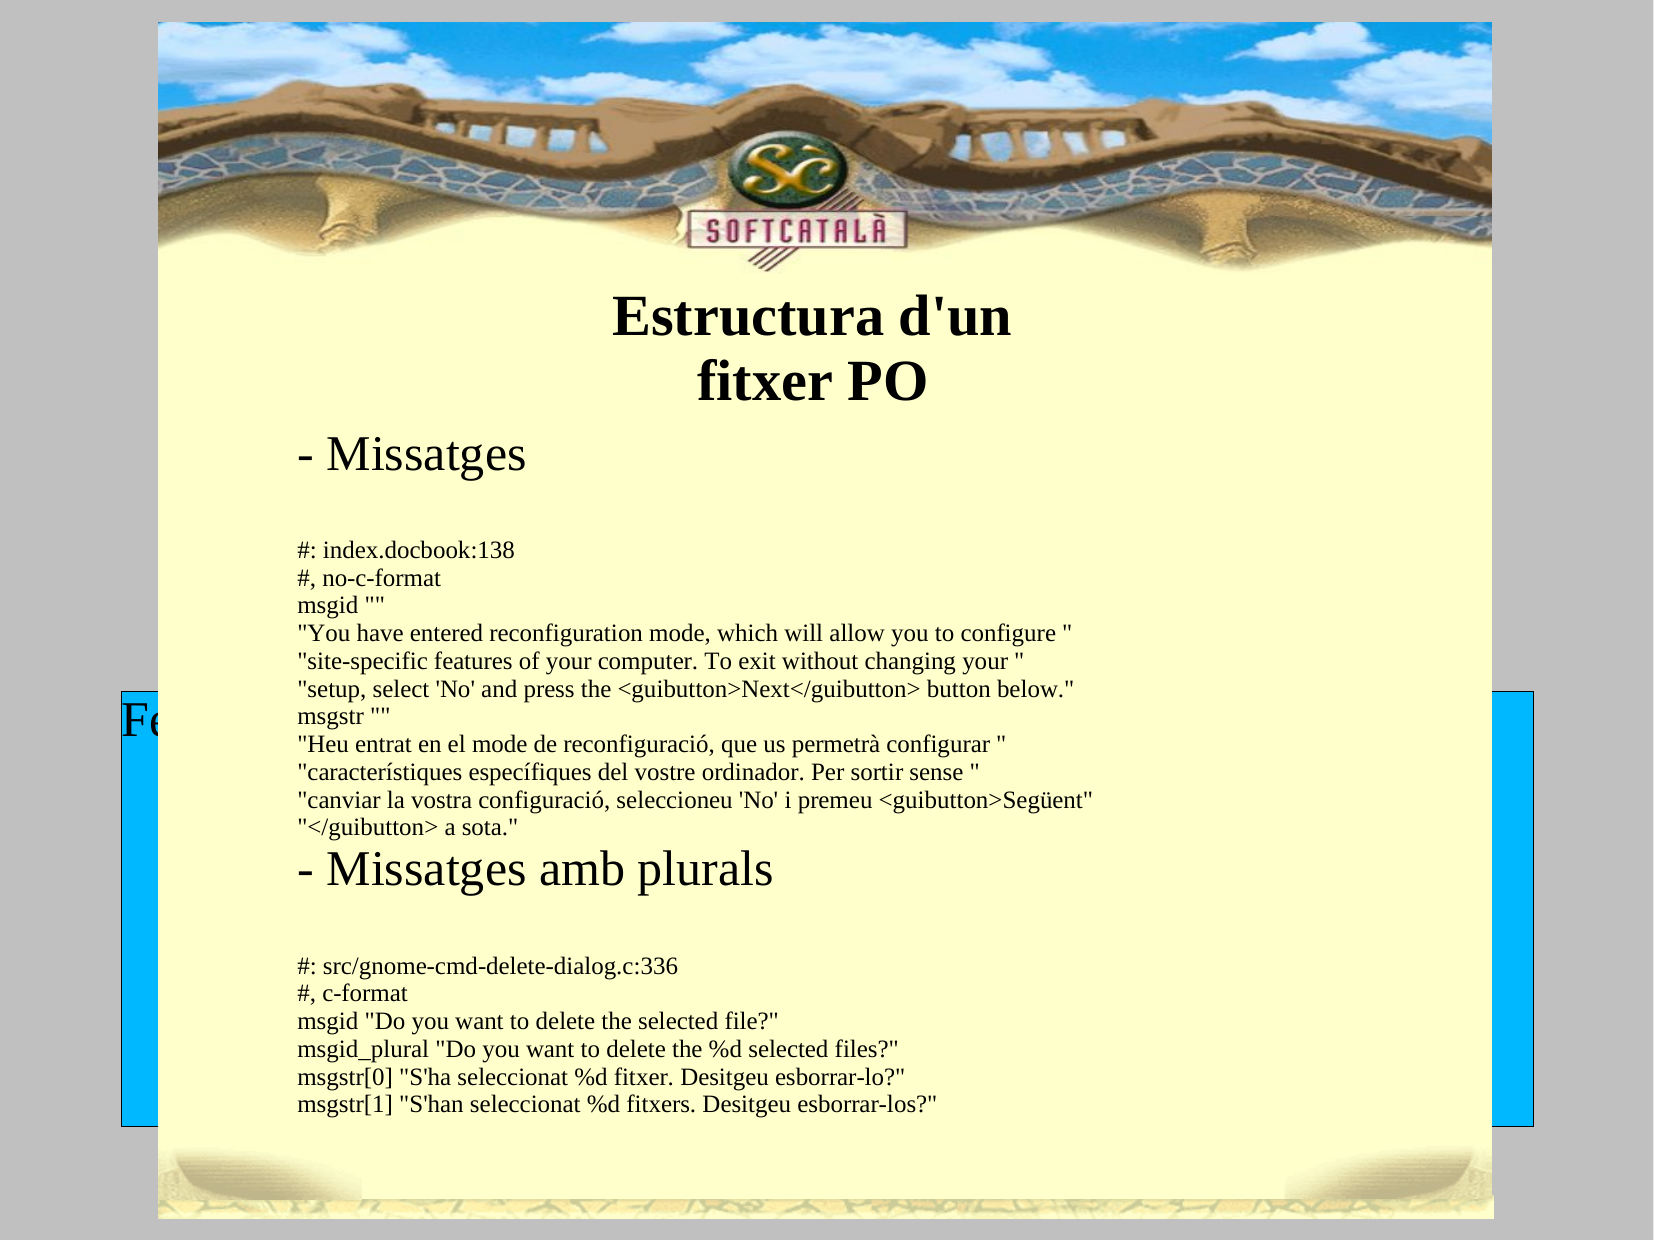

Estructura d'un fitxer PO
- Missatges
#: index.docbook:138
#, no-c-format
msgid ""
"You have entered reconfiguration mode, which will allow you to configure "
"site-specific features of your computer. To exit without changing your "
"setup, select 'No' and press the <guibutton>Next</guibutton> button below."
msgstr ""
"Heu entrat en el mode de reconfiguració, que us permetrà configurar "
"característiques específiques del vostre ordinador. Per sortir sense "
"canviar la vostra configuració, seleccioneu 'No' i premeu <guibutton>Següent"
"</guibutton> a sota."
- Missatges amb plurals
#: src/gnome-cmd-delete-dialog.c:336
#, c-format
msgid "Do you want to delete the selected file?"
msgid_plural "Do you want to delete the %d selected files?"
msgstr[0] "S'ha seleccionat %d fitxer. Desitgeu esborrar-lo?"
msgstr[1] "S'han seleccionat %d fitxers. Desitgeu esborrar-los?"